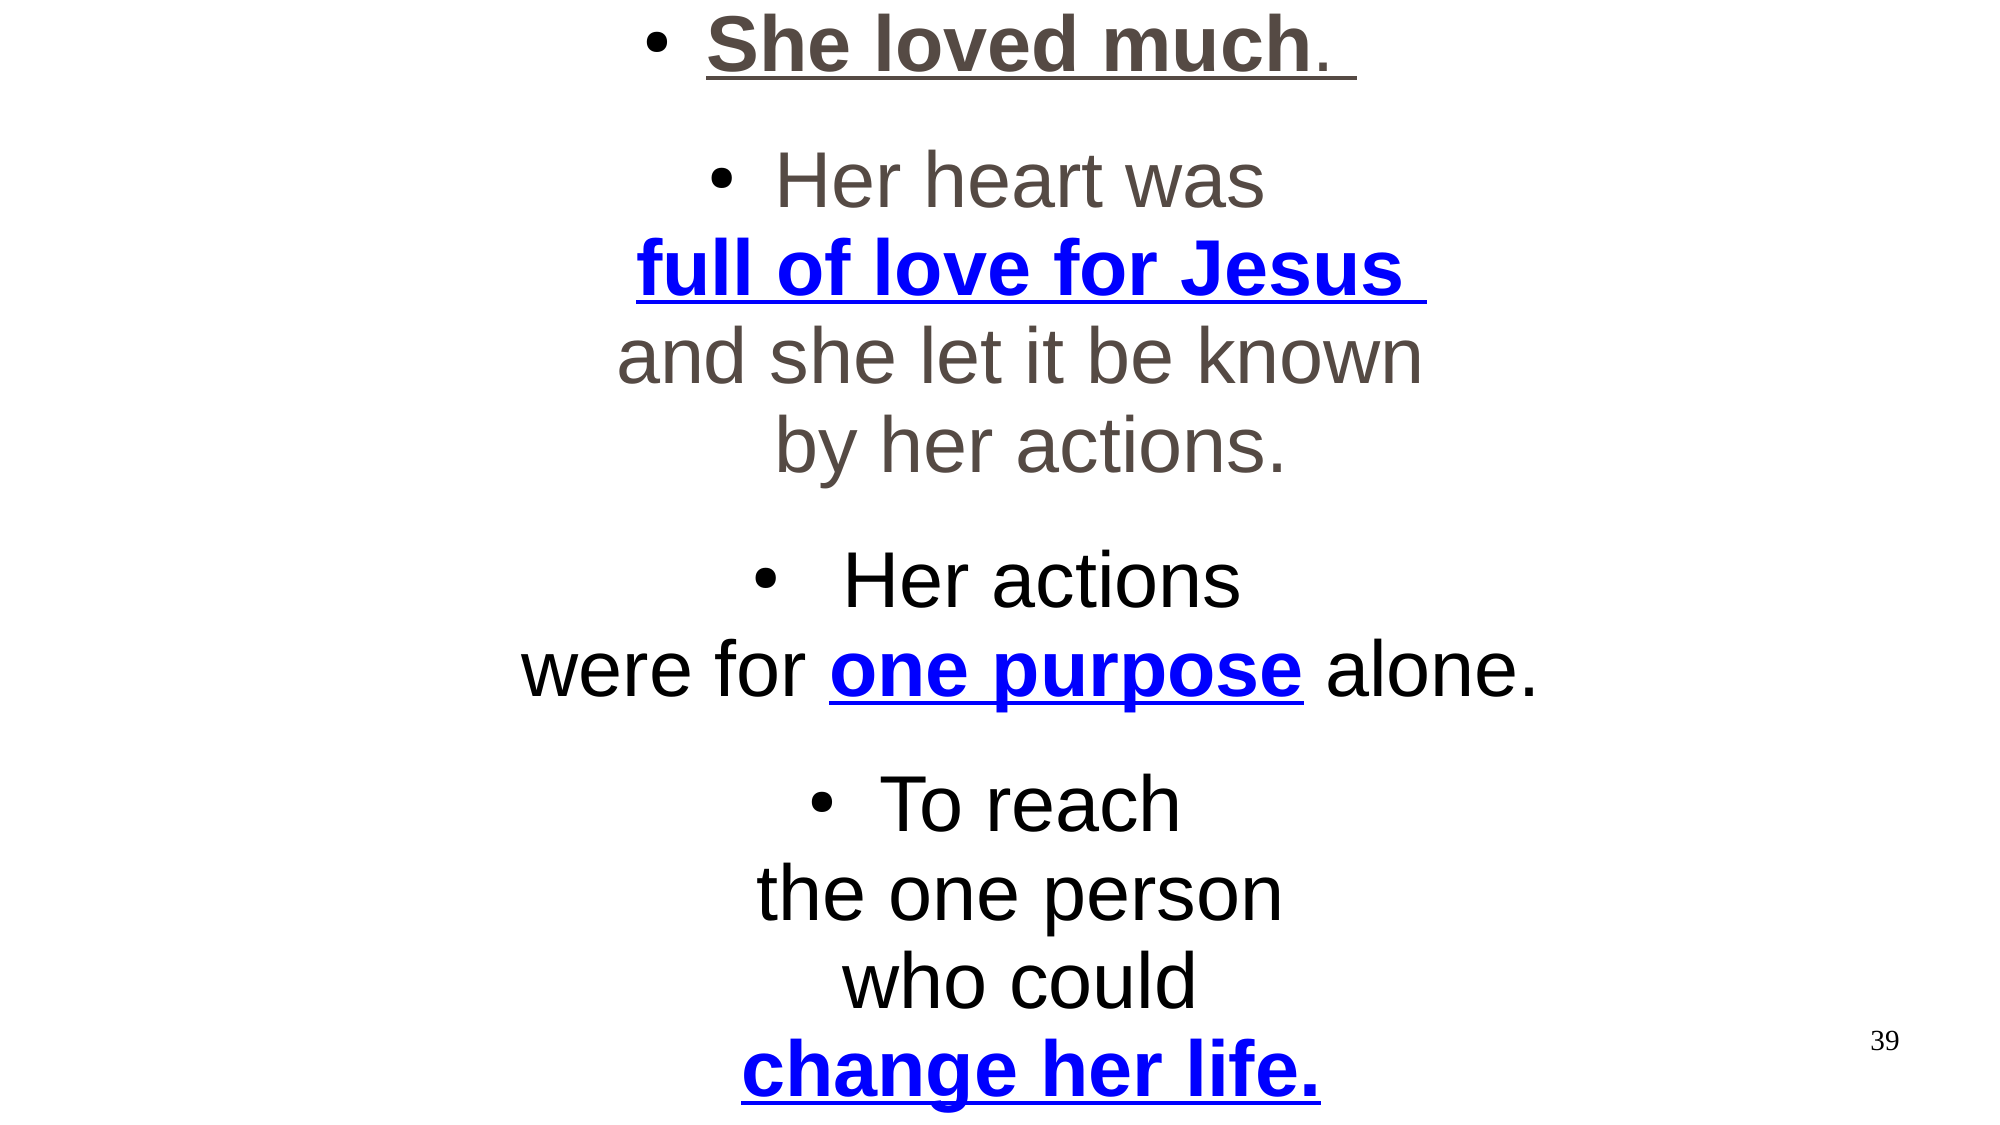

# She loved much.
Her heart was
full of love for Jesus
and she let it be known
by her actions.
 Her actions
were for one purpose alone.
To reach
the one person
who could
change her life.
39